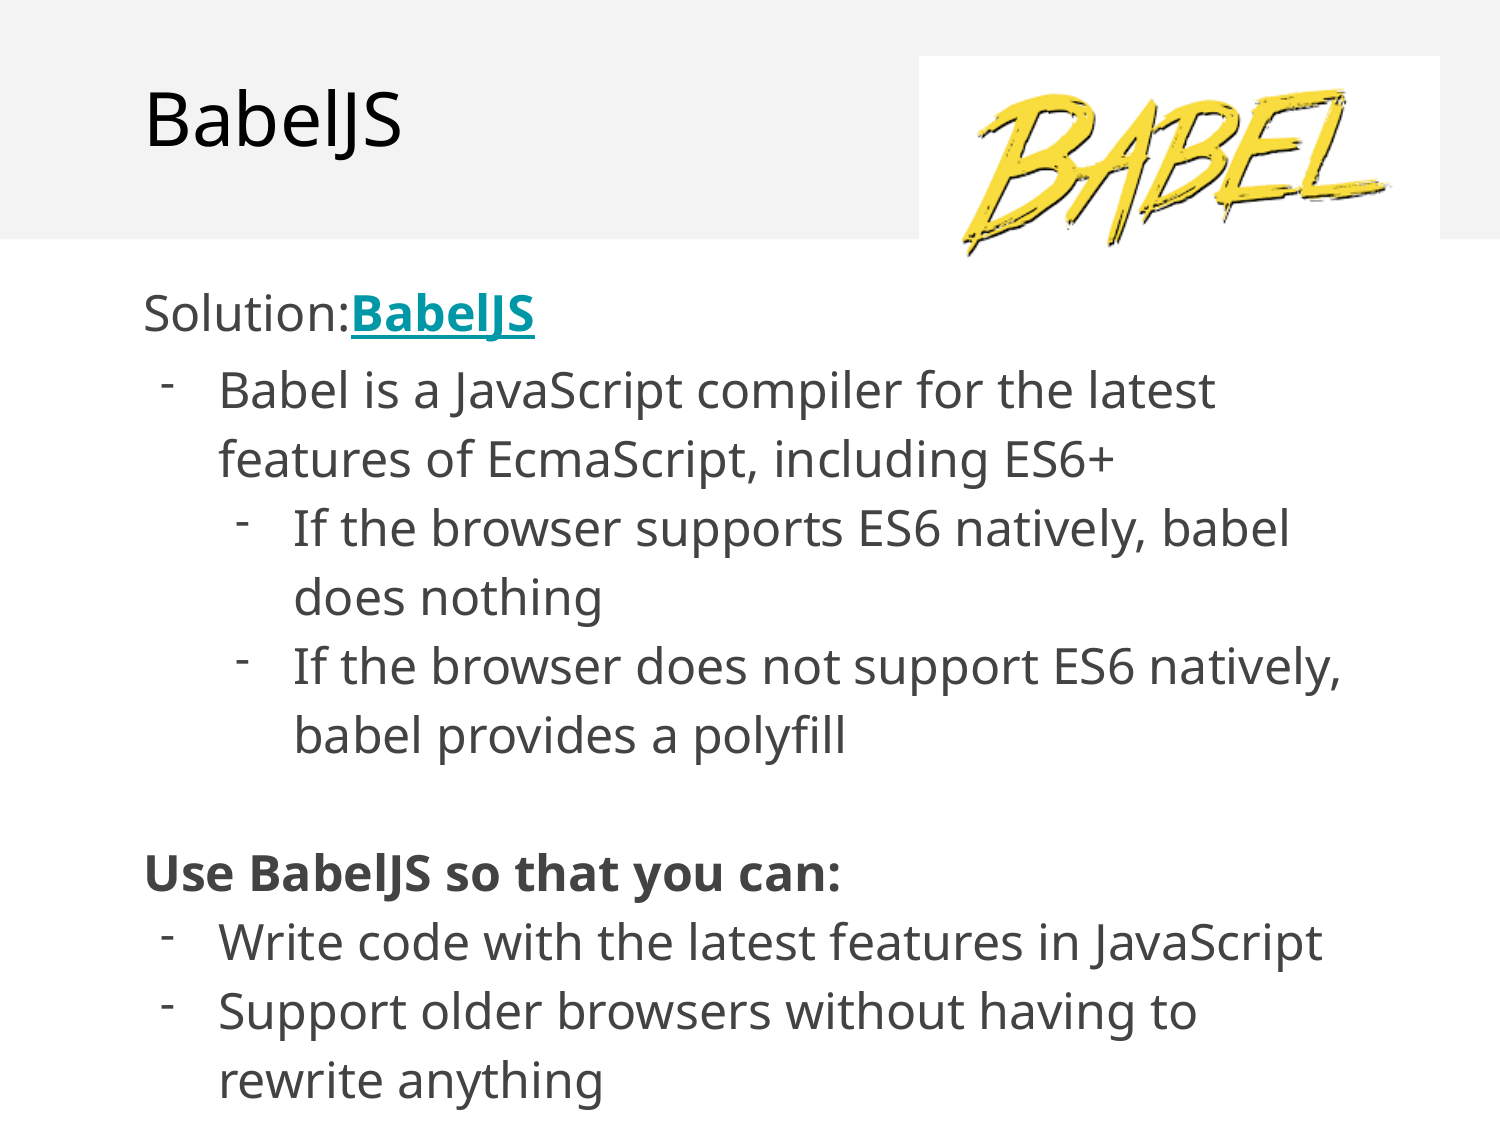

# BabelJS
Solution:BabelJS
Babel is a JavaScript compiler for the latest features of EcmaScript, including ES6+
If the browser supports ES6 natively, babel does nothing
If the browser does not support ES6 natively, babel provides a polyfill
Use BabelJS so that you can:
Write code with the latest features in JavaScript
Support older browsers without having to rewrite anything